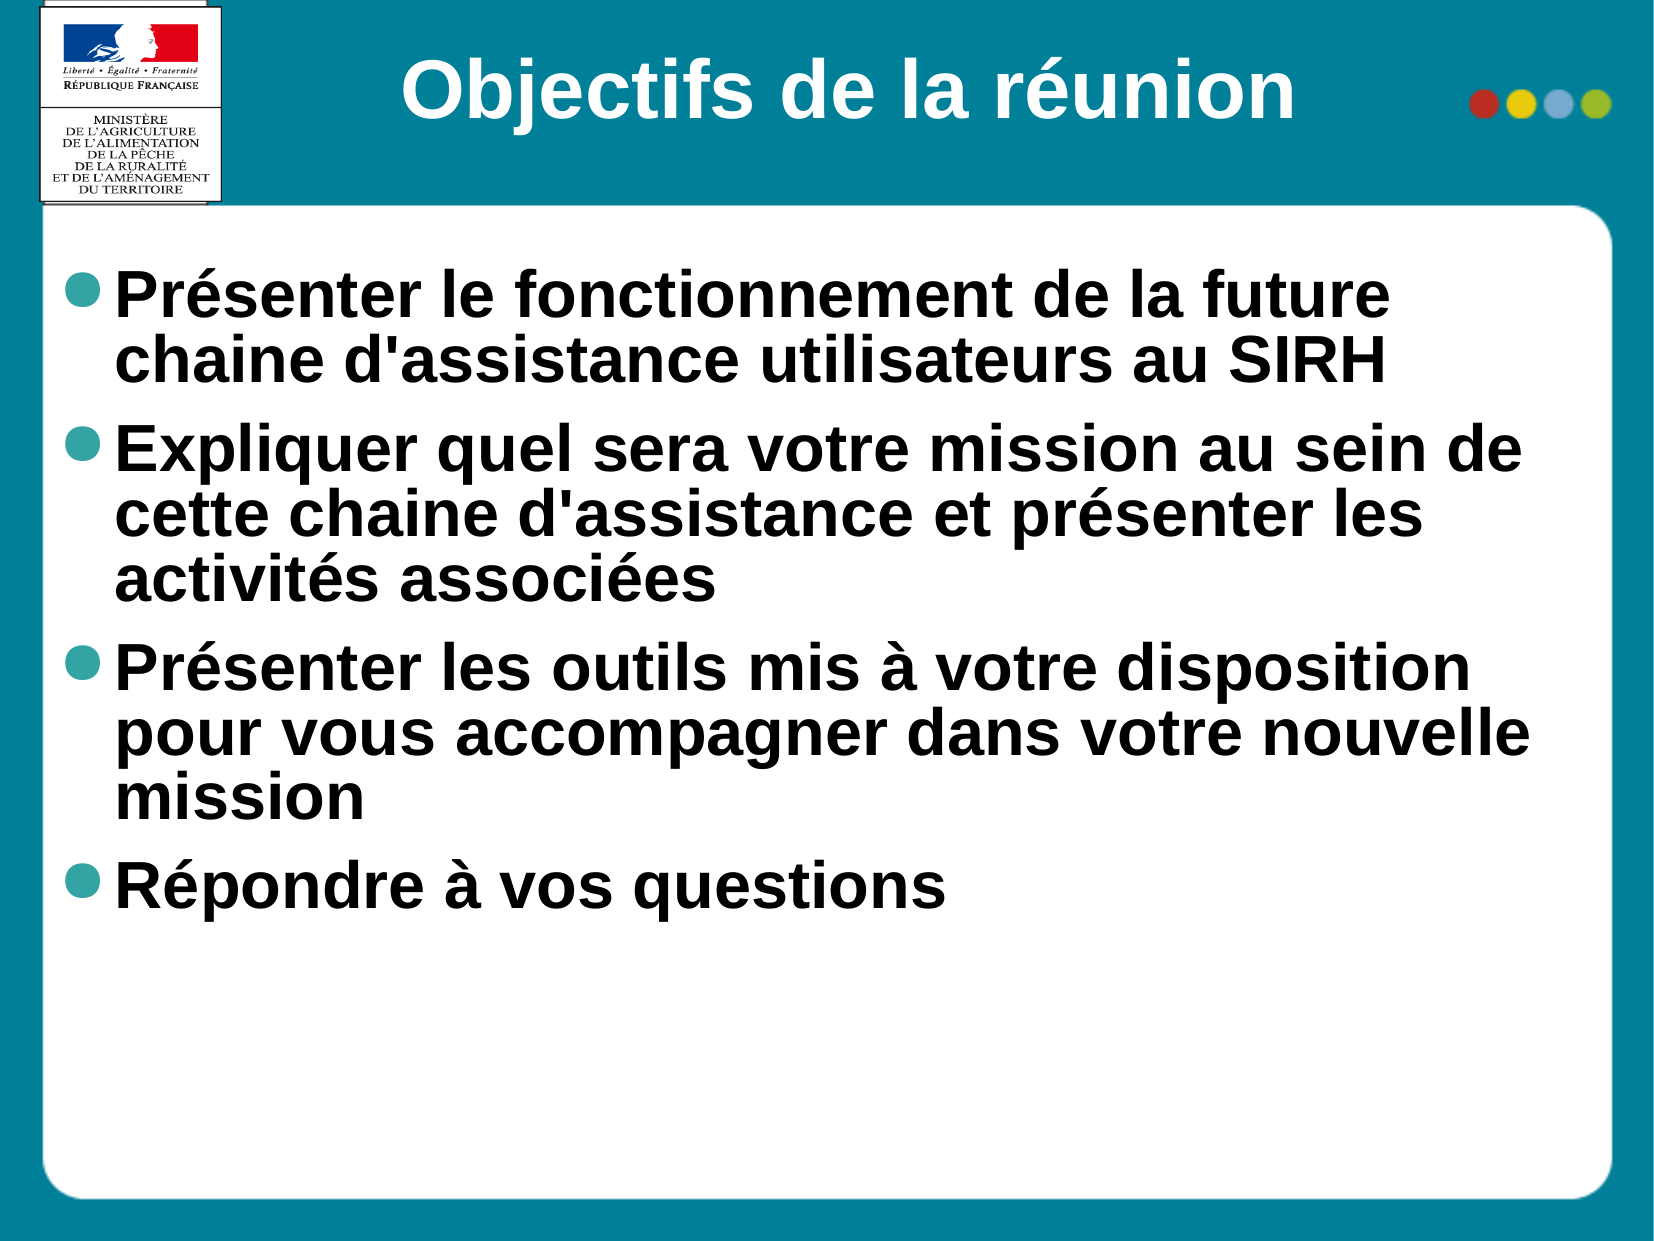

# Objectifs de la réunion
Présenter le fonctionnement de la future chaine d'assistance utilisateurs au SIRH
Expliquer quel sera votre mission au sein de cette chaine d'assistance et présenter les activités associées
Présenter les outils mis à votre disposition pour vous accompagner dans votre nouvelle mission
Répondre à vos questions